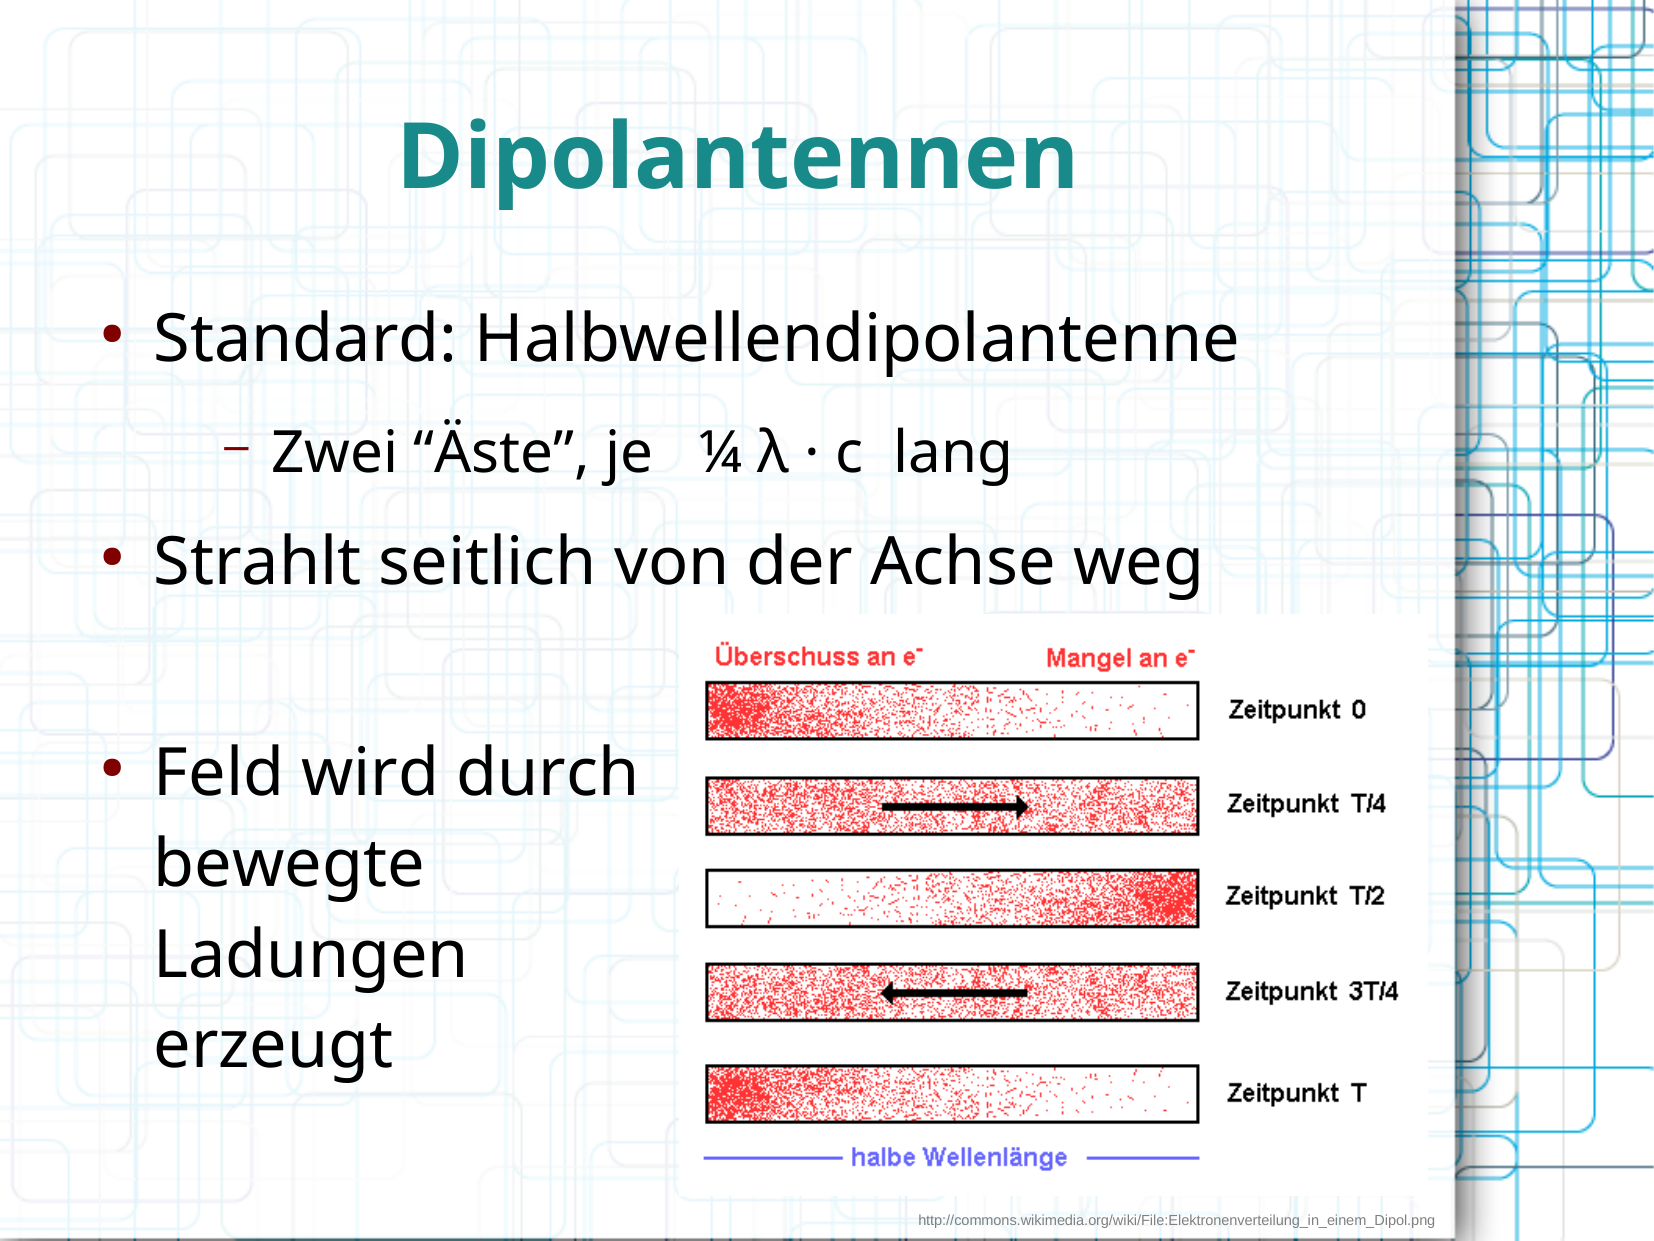

# Dipolantennen
Standard: Halbwellendipolantenne
Zwei “Äste”, je ¼ λ · c lang
Strahlt seitlich von der Achse weg
Feld wird durch
bewegte
Ladungen
erzeugt
http://commons.wikimedia.org/wiki/File:Elektronenverteilung_in_einem_Dipol.png